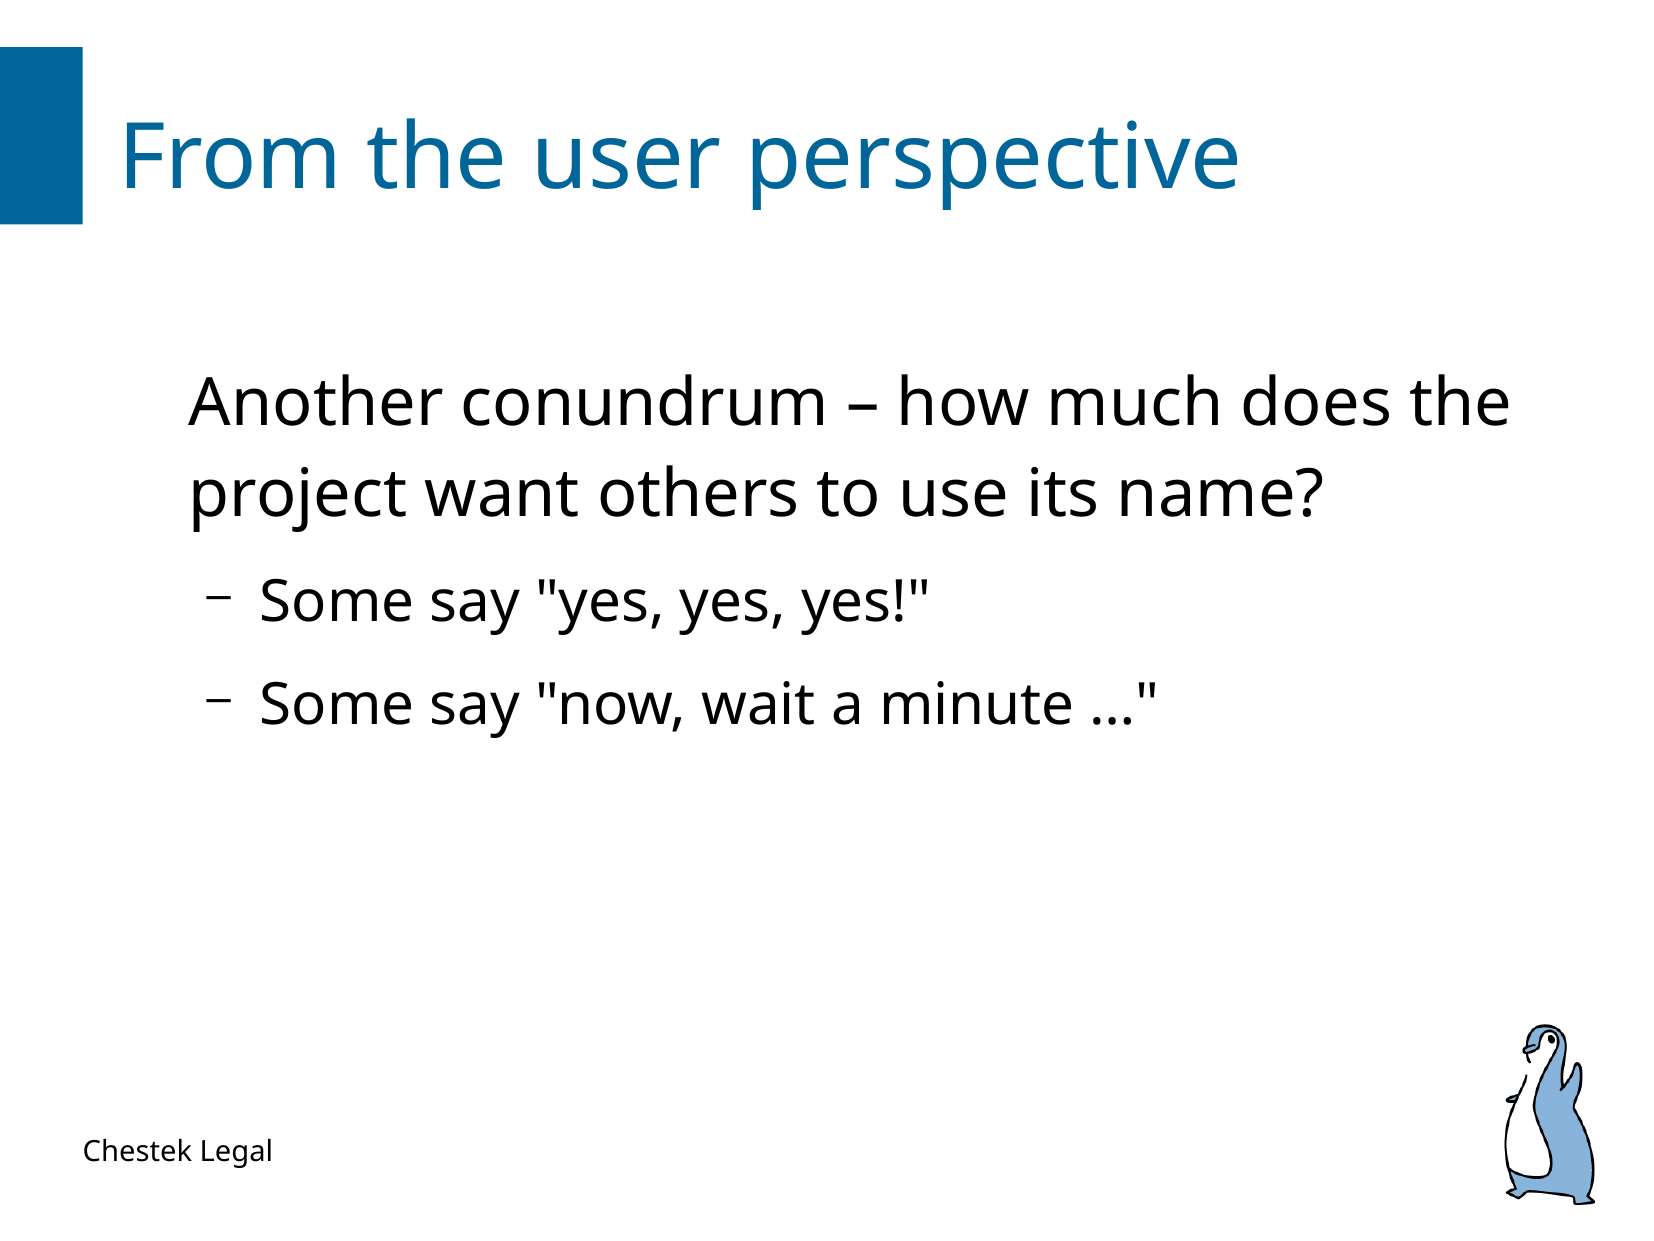

# From the user perspective
Another conundrum – how much does the project want others to use its name?
Some say "yes, yes, yes!"
Some say "now, wait a minute …"
13